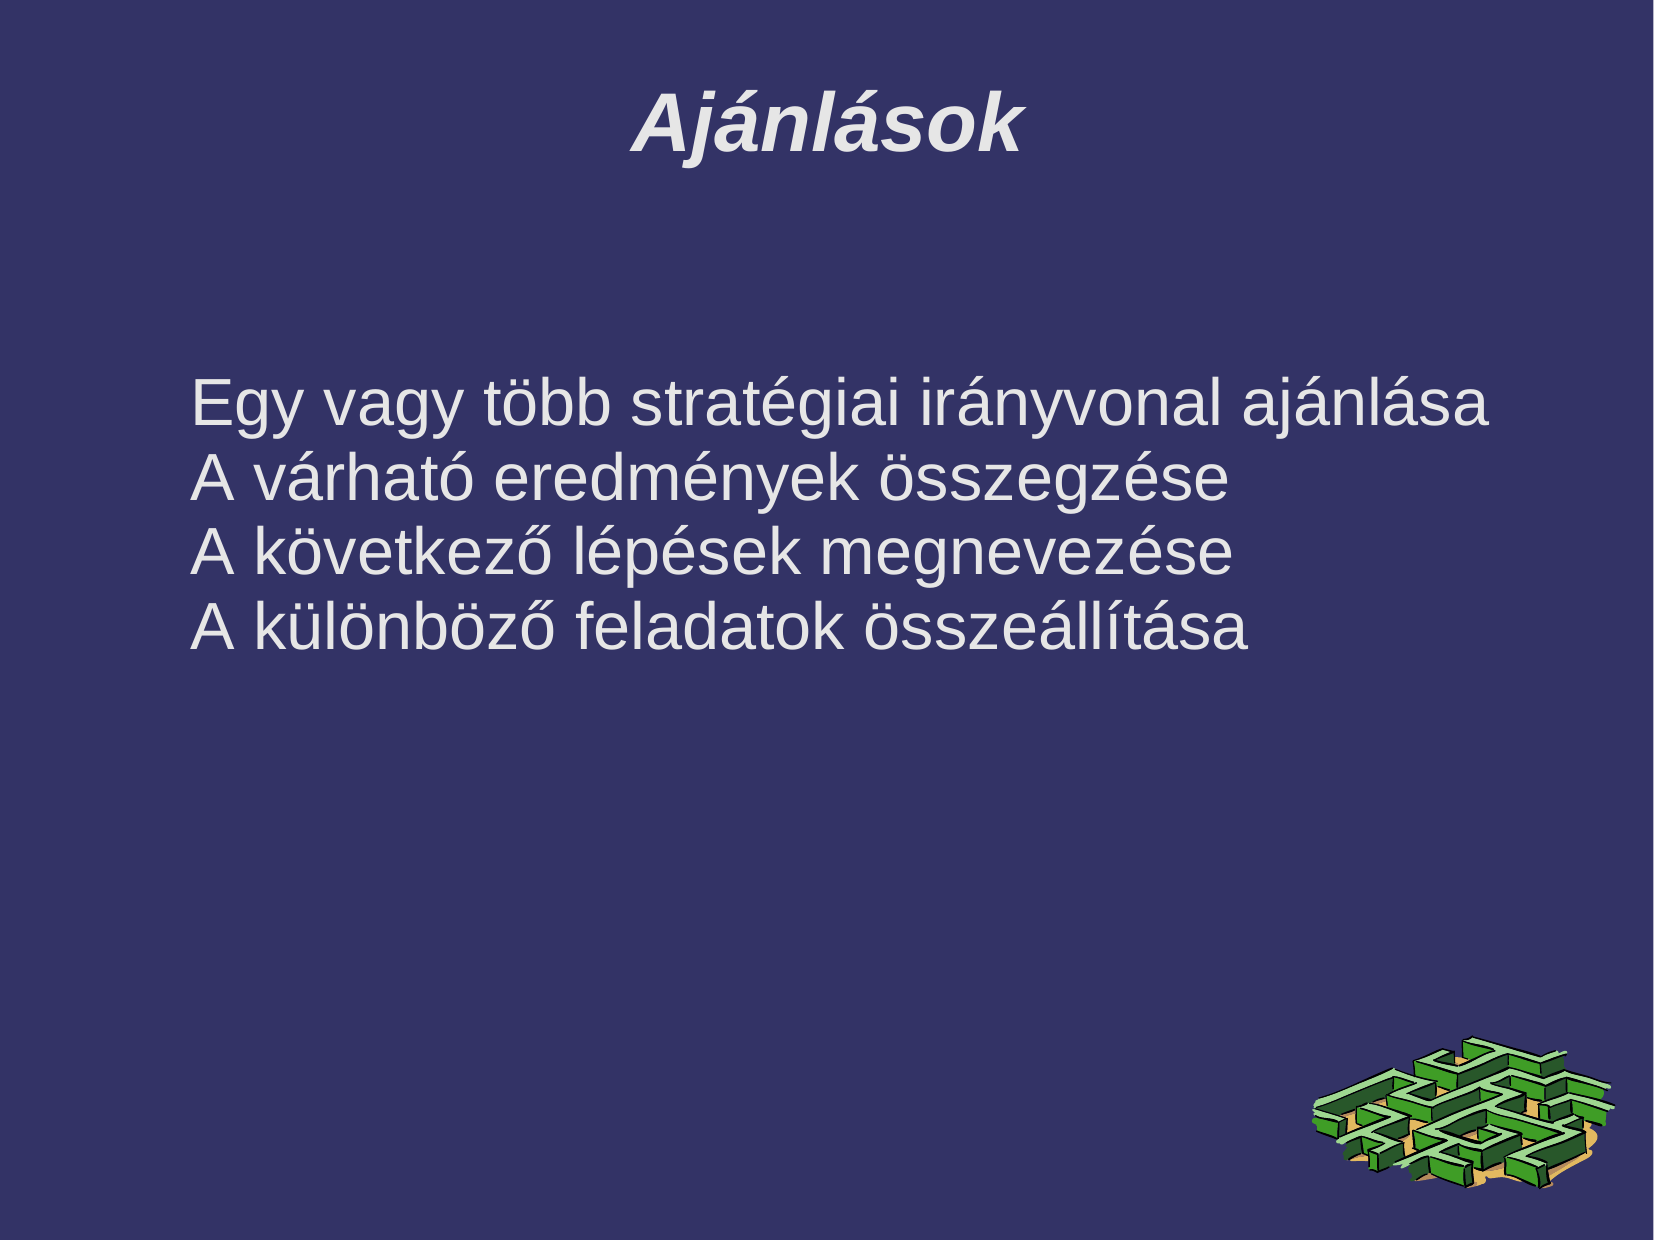

# Ajánlások
Egy vagy több stratégiai irányvonal ajánlása
A várható eredmények összegzése
A következő lépések megnevezése
A különböző feladatok összeállítása